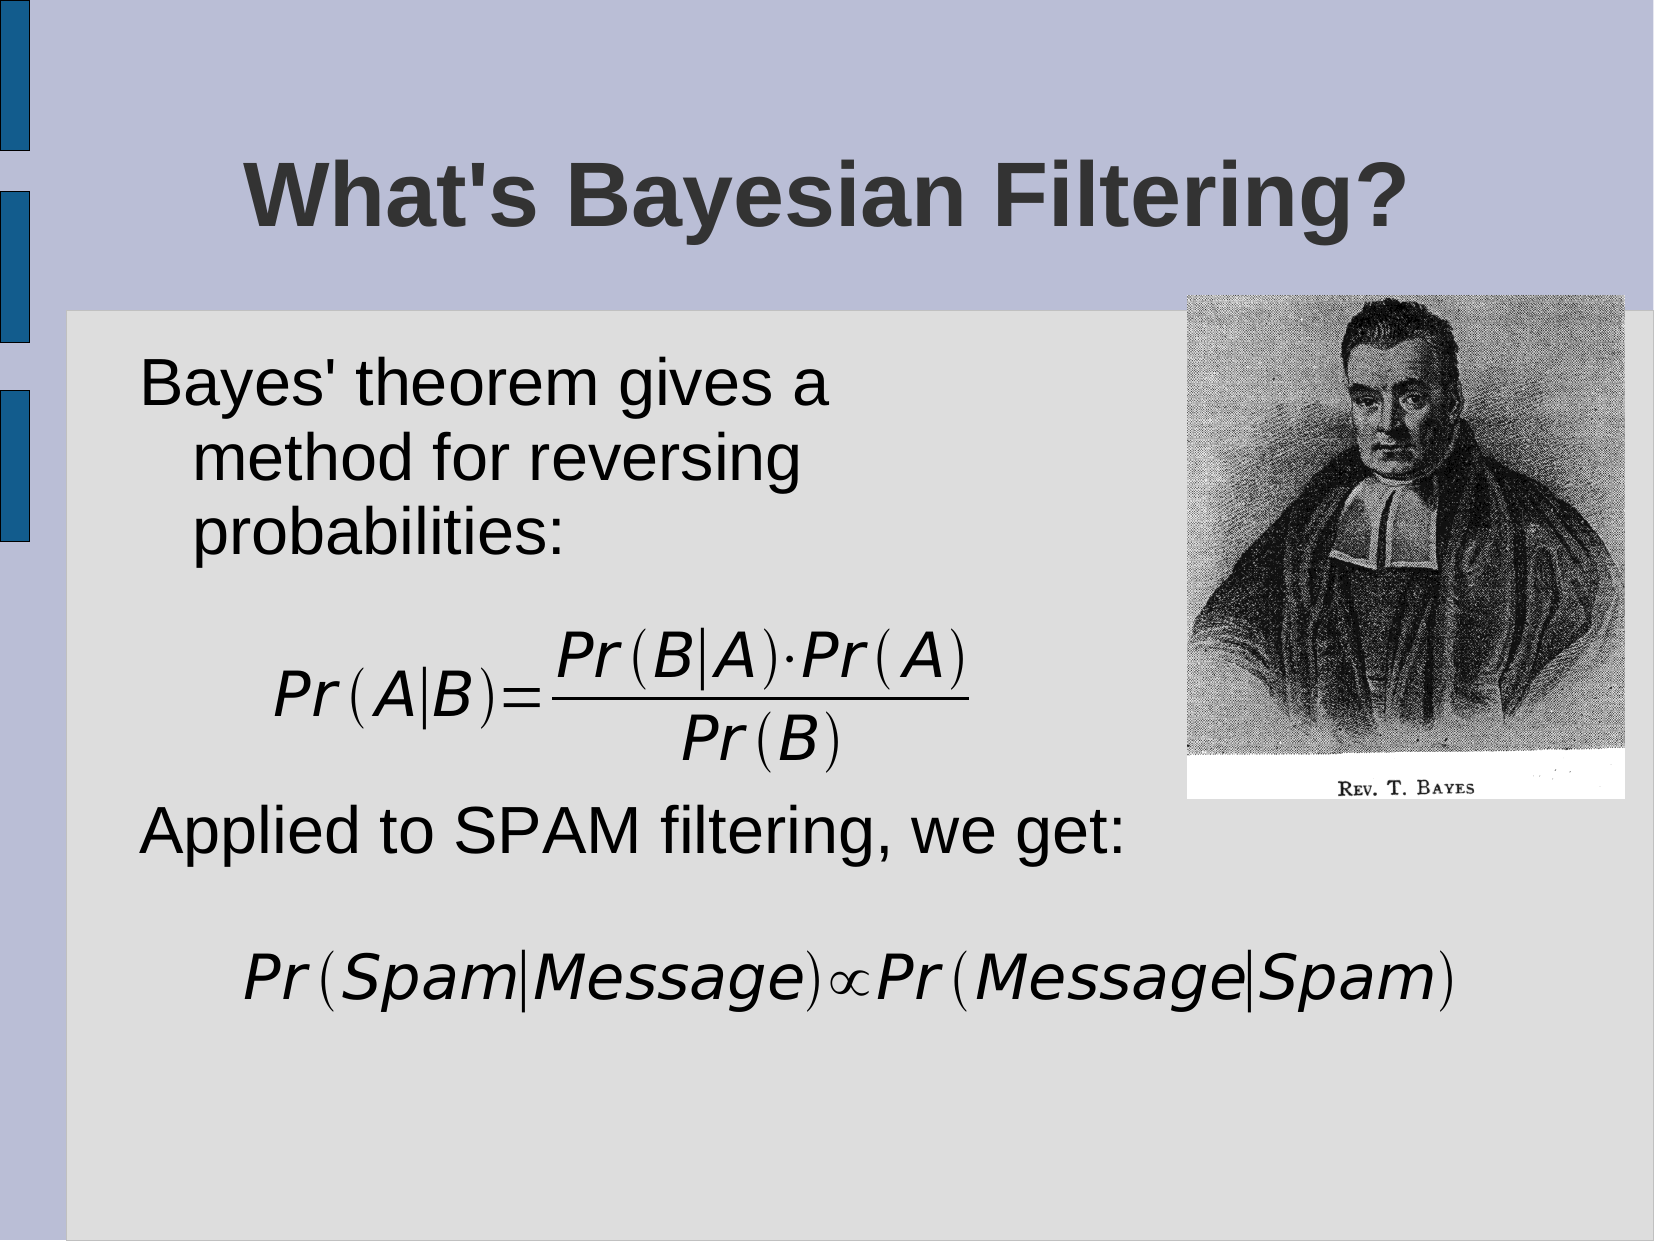

# What's Bayesian Filtering?
Bayes' theorem gives a
method for reversing
probabilities:
Applied to SPAM filtering, we get: